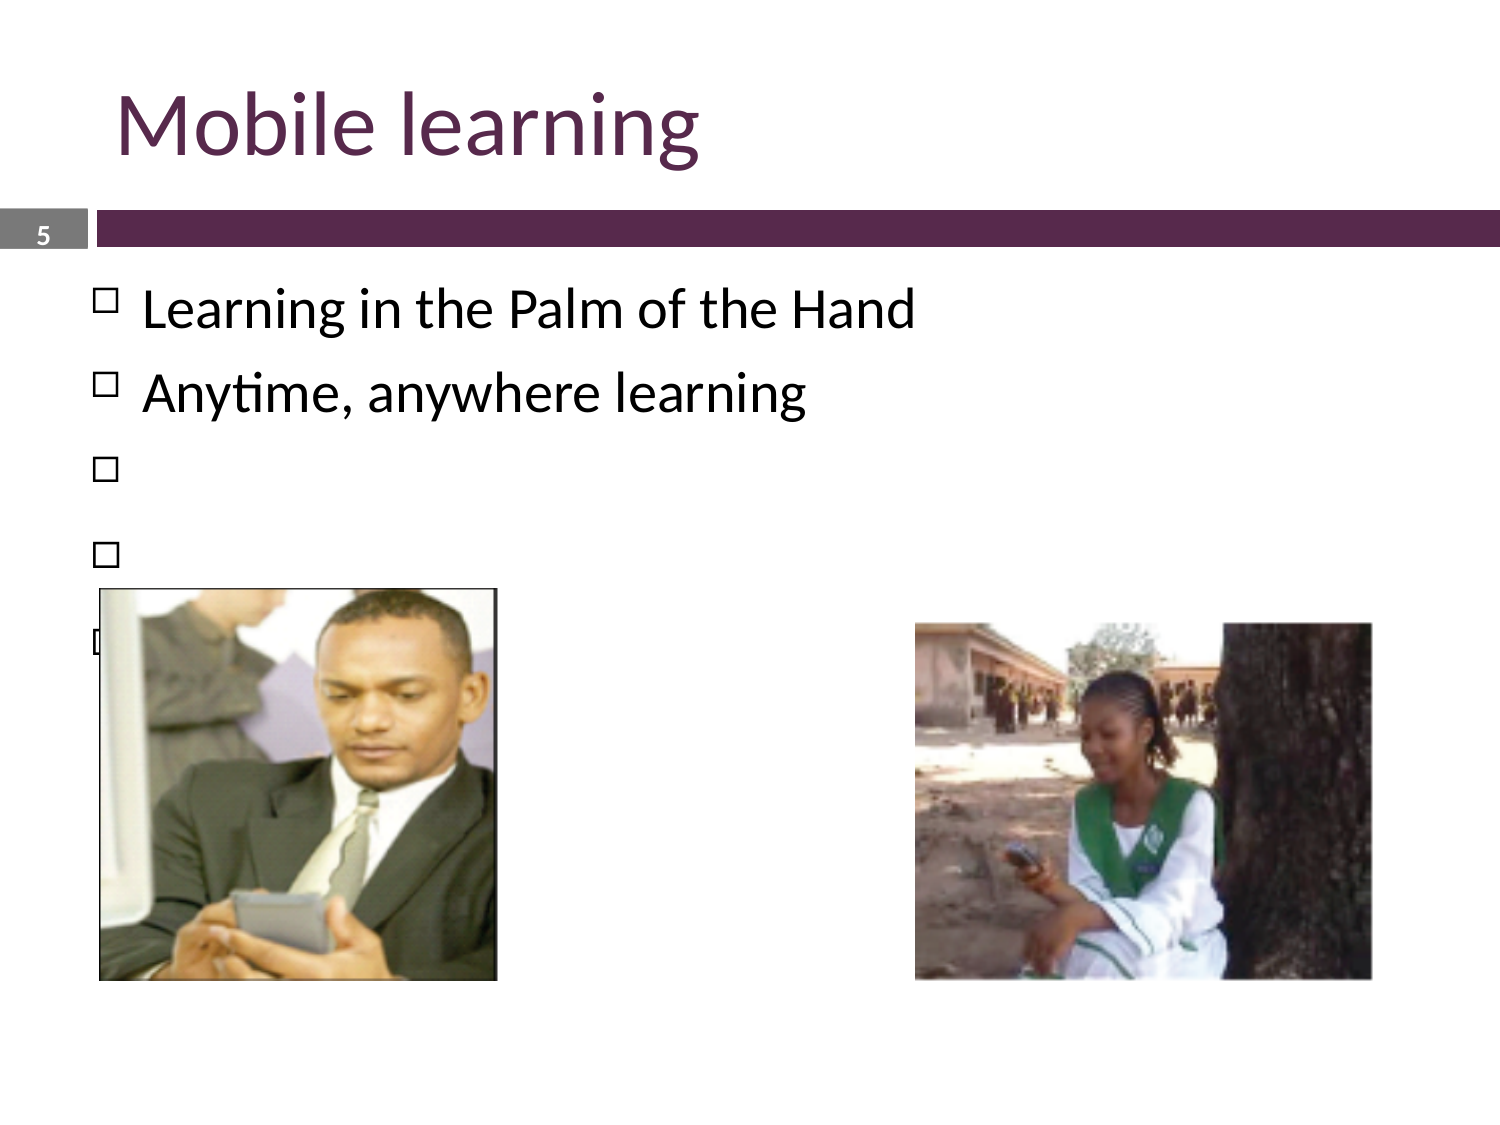

# Mobile learning
Learning in the Palm of the Hand
Anytime, anywhere learning